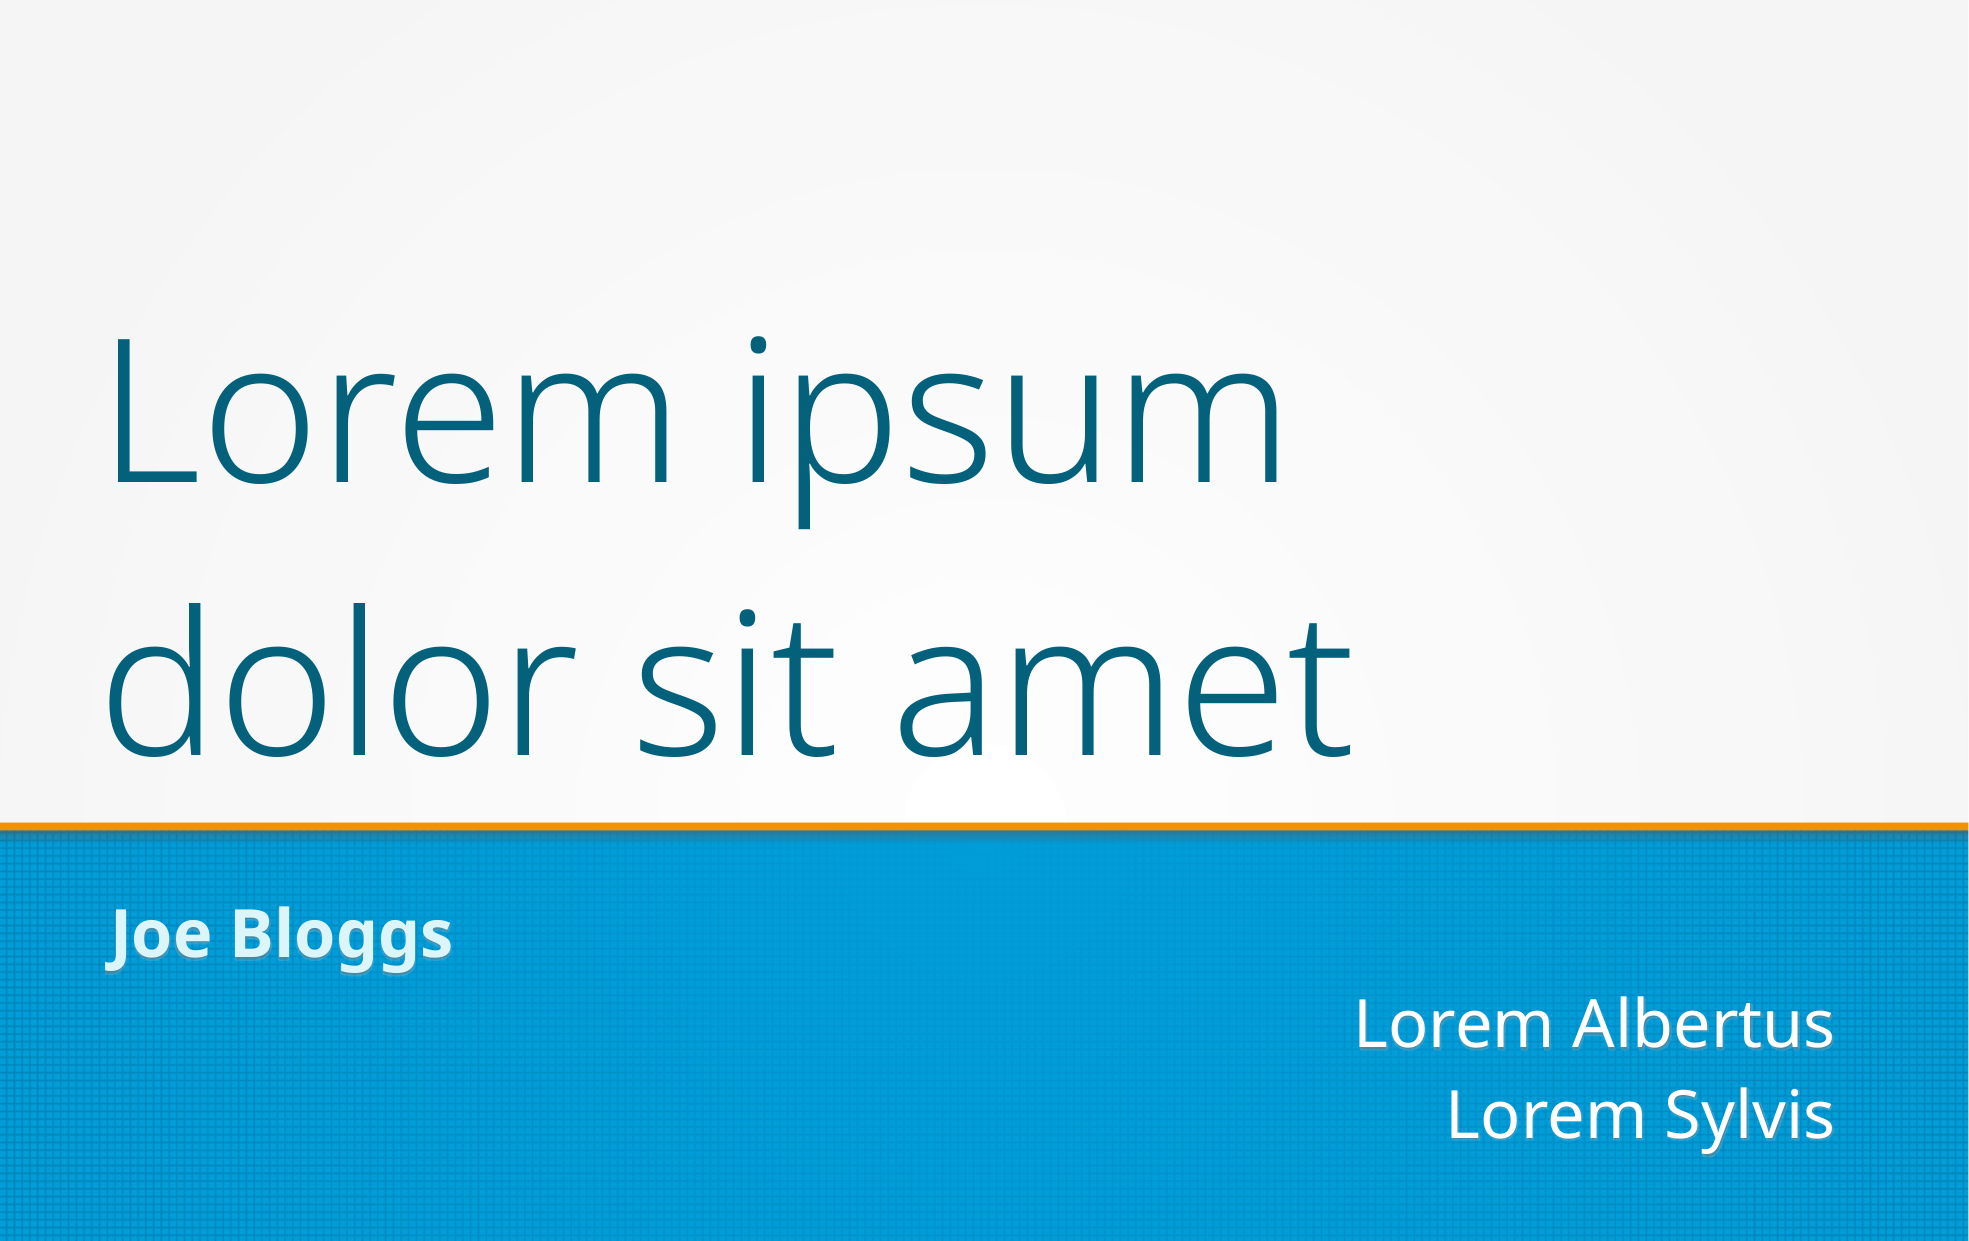

# Lorem ipsum dolor sit amet
Joe Bloggs
 Lorem Albertus
Lorem Sylvis